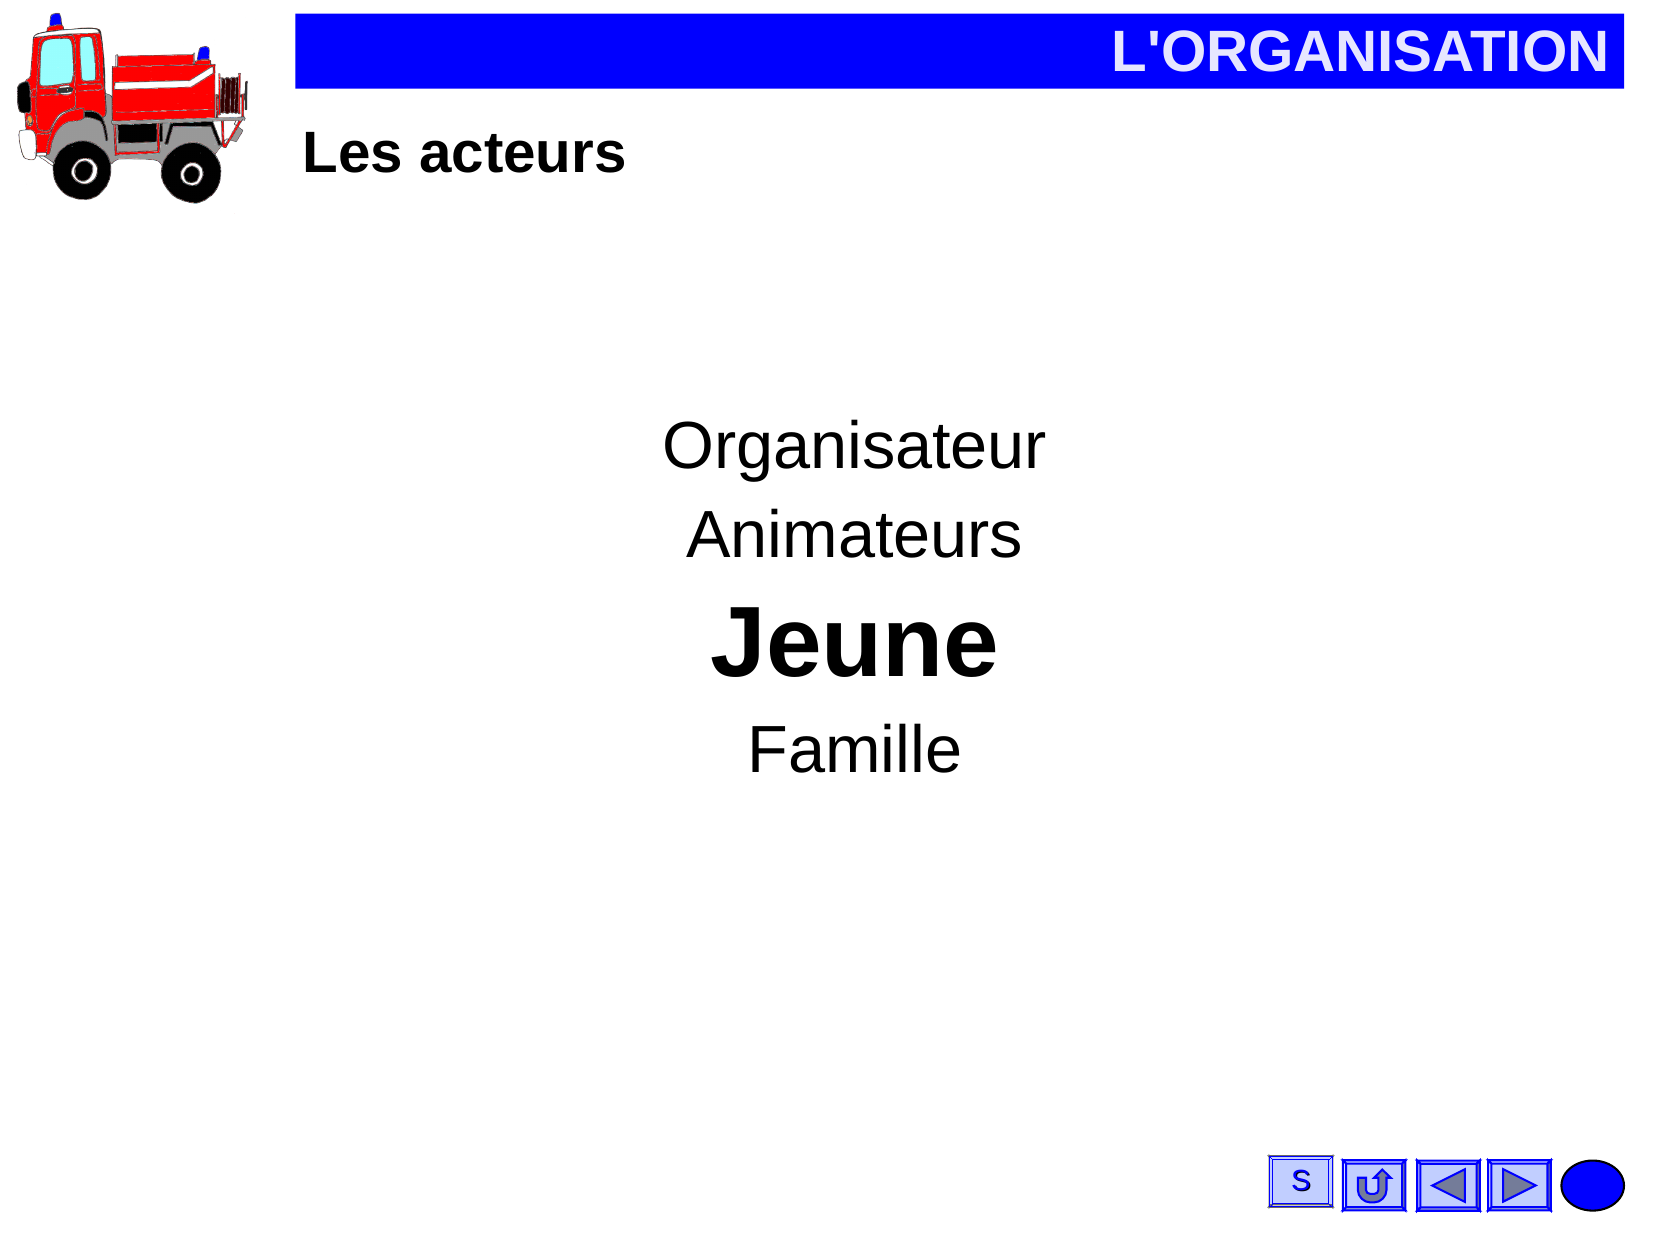

L'ORGANISATION
Les acteurs
# Organisateur
Animateurs
Jeune
Famille